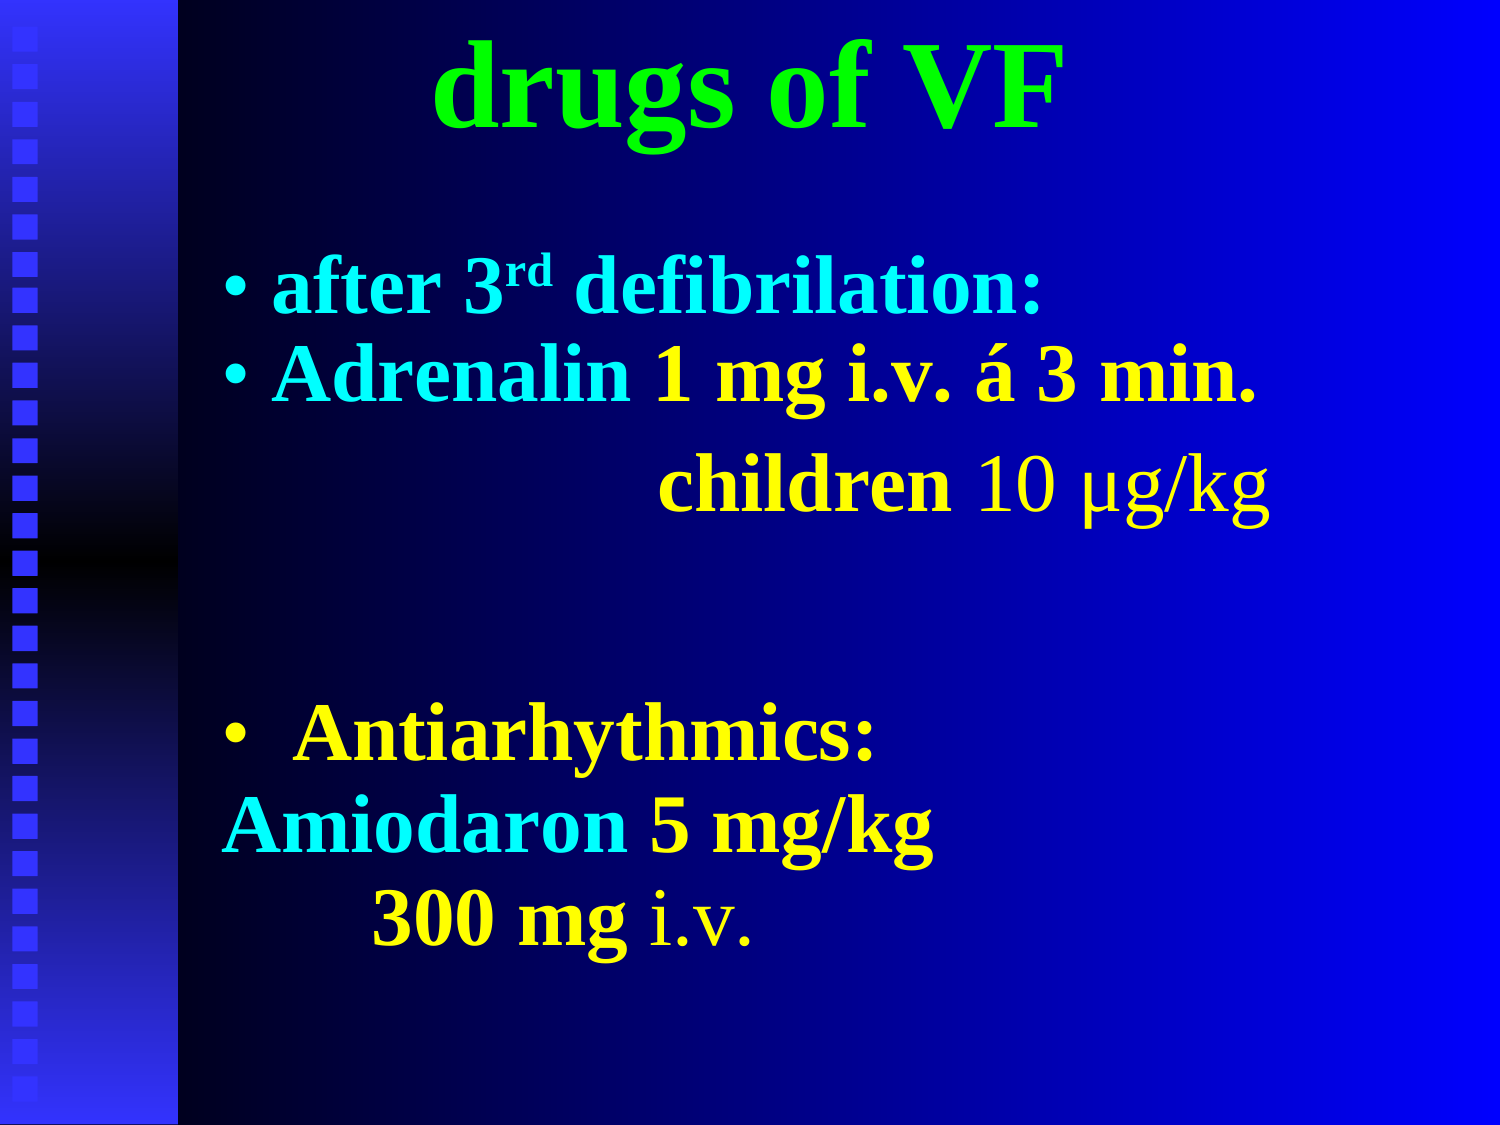

drugs of VF
 after 3rd defibrilation:
 Adrenalin 1 mg i.v. á 3 min.
 children 10 μg/kg
 Antiarhythmics: Amiodaron 5 mg/kg 					300 mg i.v.